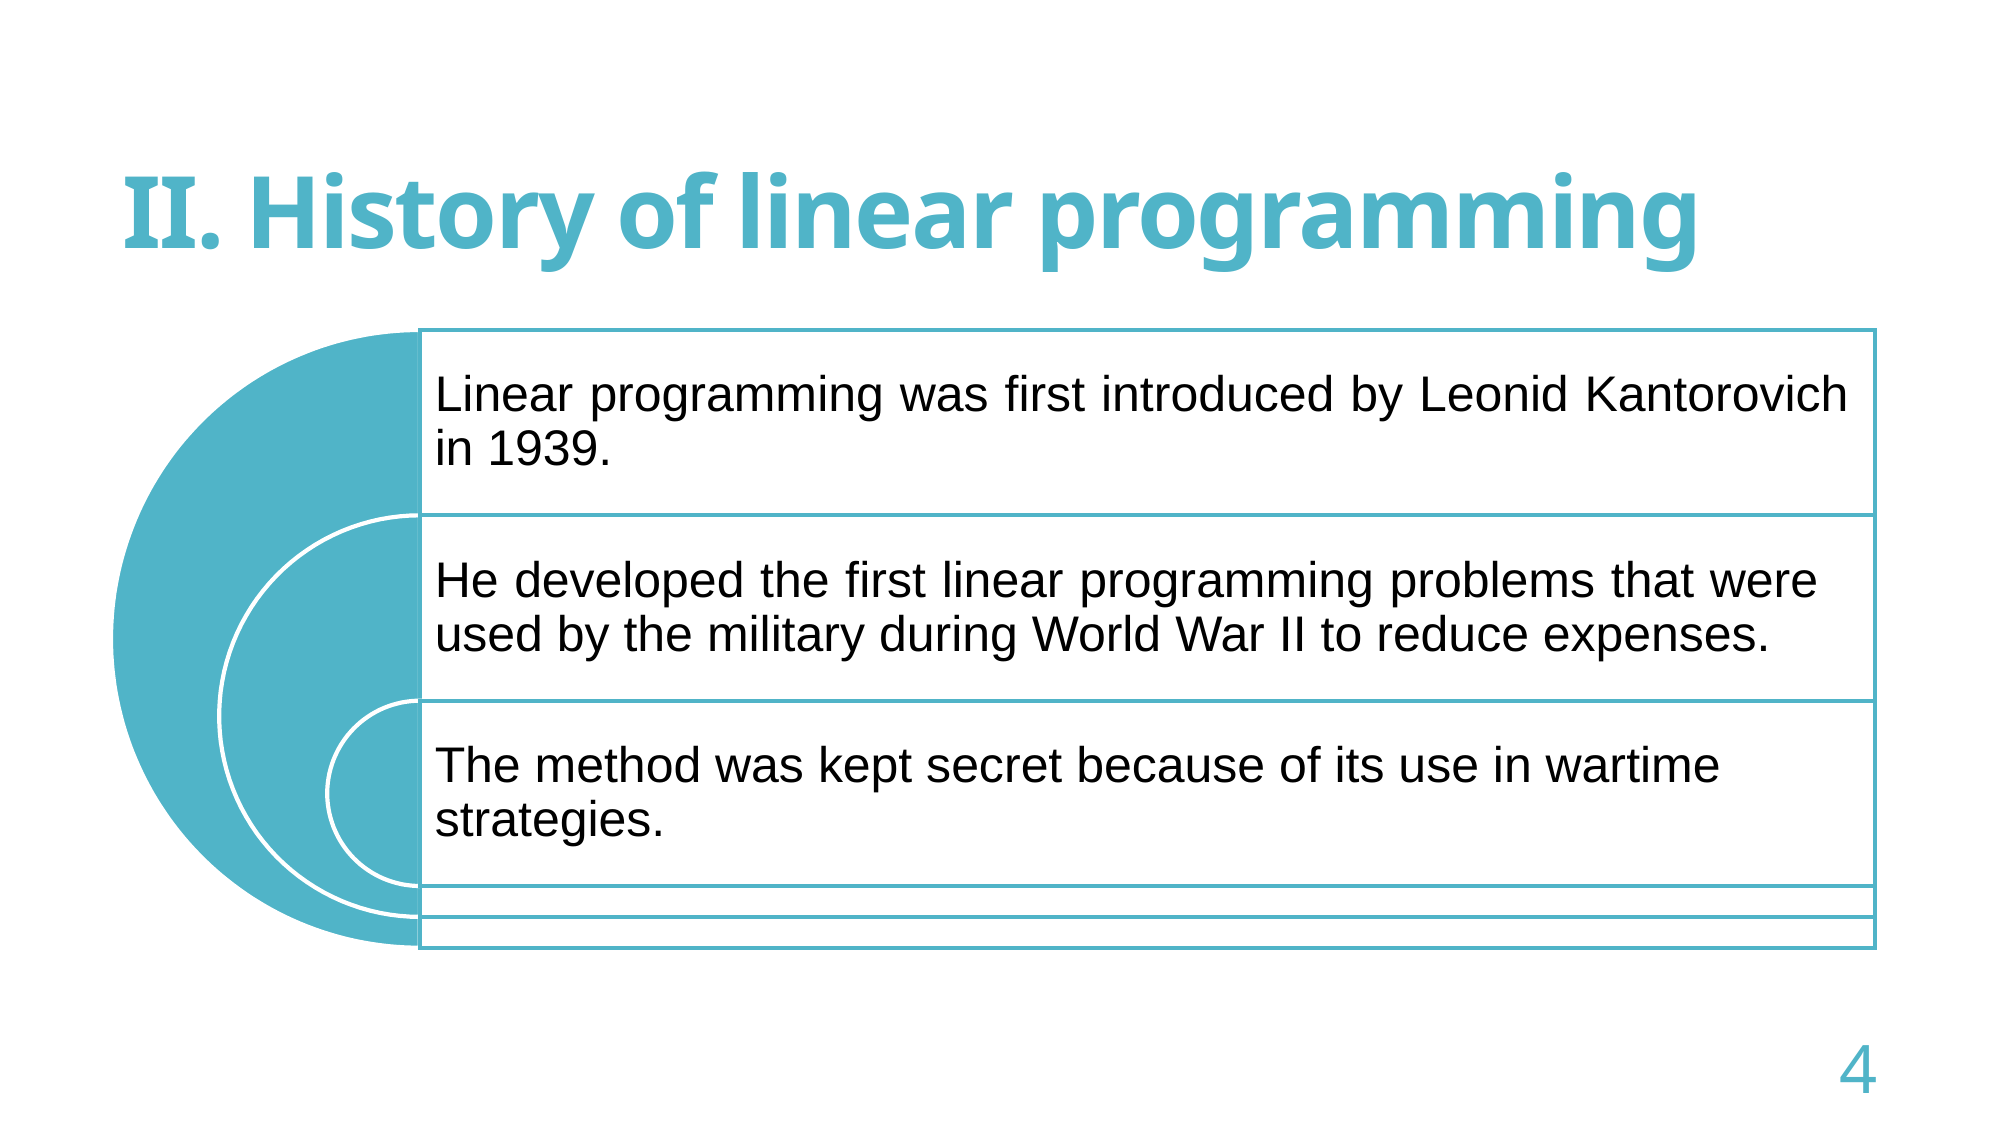

II. History of linear programming
Linear programming was first introduced by Leonid Kantorovich in 1939.
He developed the first linear programming problems that were used by the military during World War II to reduce expenses.
The method was kept secret because of its use in wartime strategies.